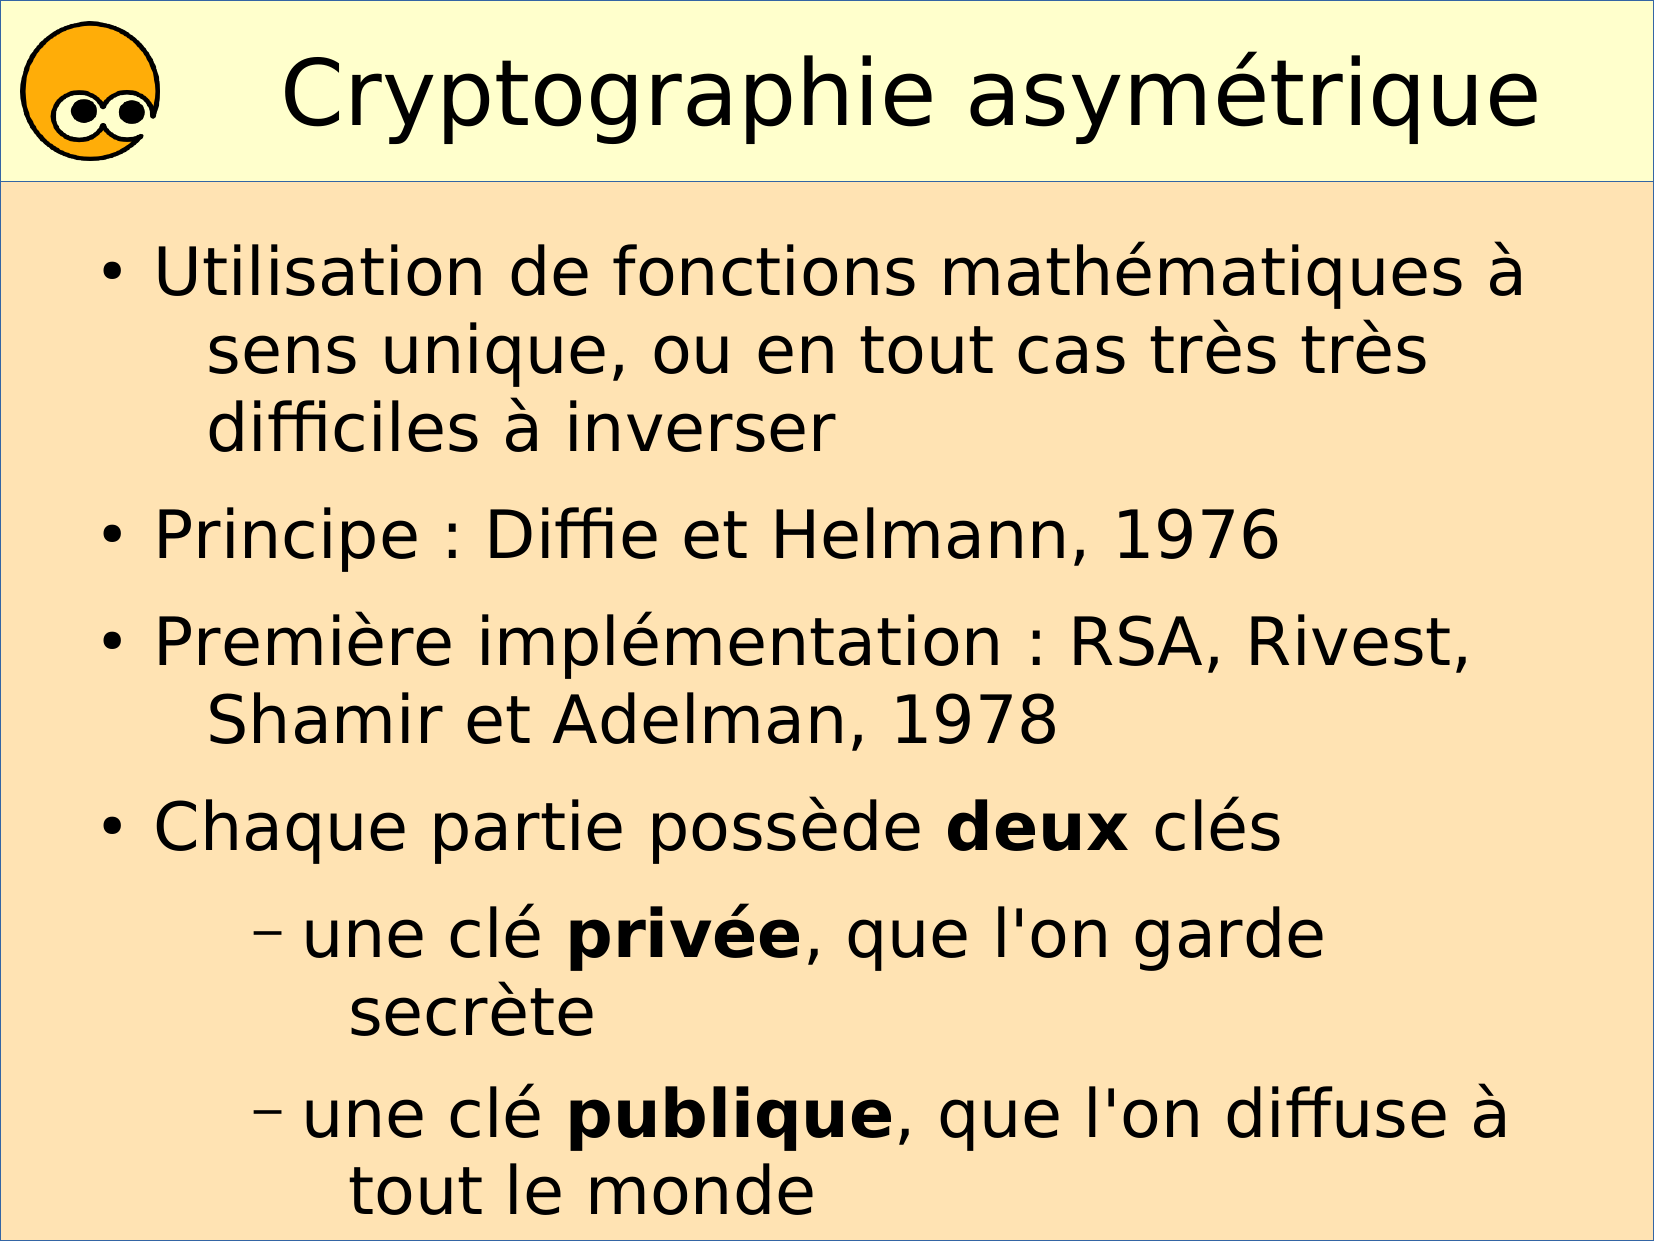

# Cryptographie asymétrique
Utilisation de fonctions mathématiques à sens unique, ou en tout cas très très difficiles à inverser
Principe : Diffie et Helmann, 1976
Première implémentation : RSA, Rivest, Shamir et Adelman, 1978
Chaque partie possède deux clés
une clé privée, que l'on garde secrète
une clé publique, que l'on diffuse à tout le monde